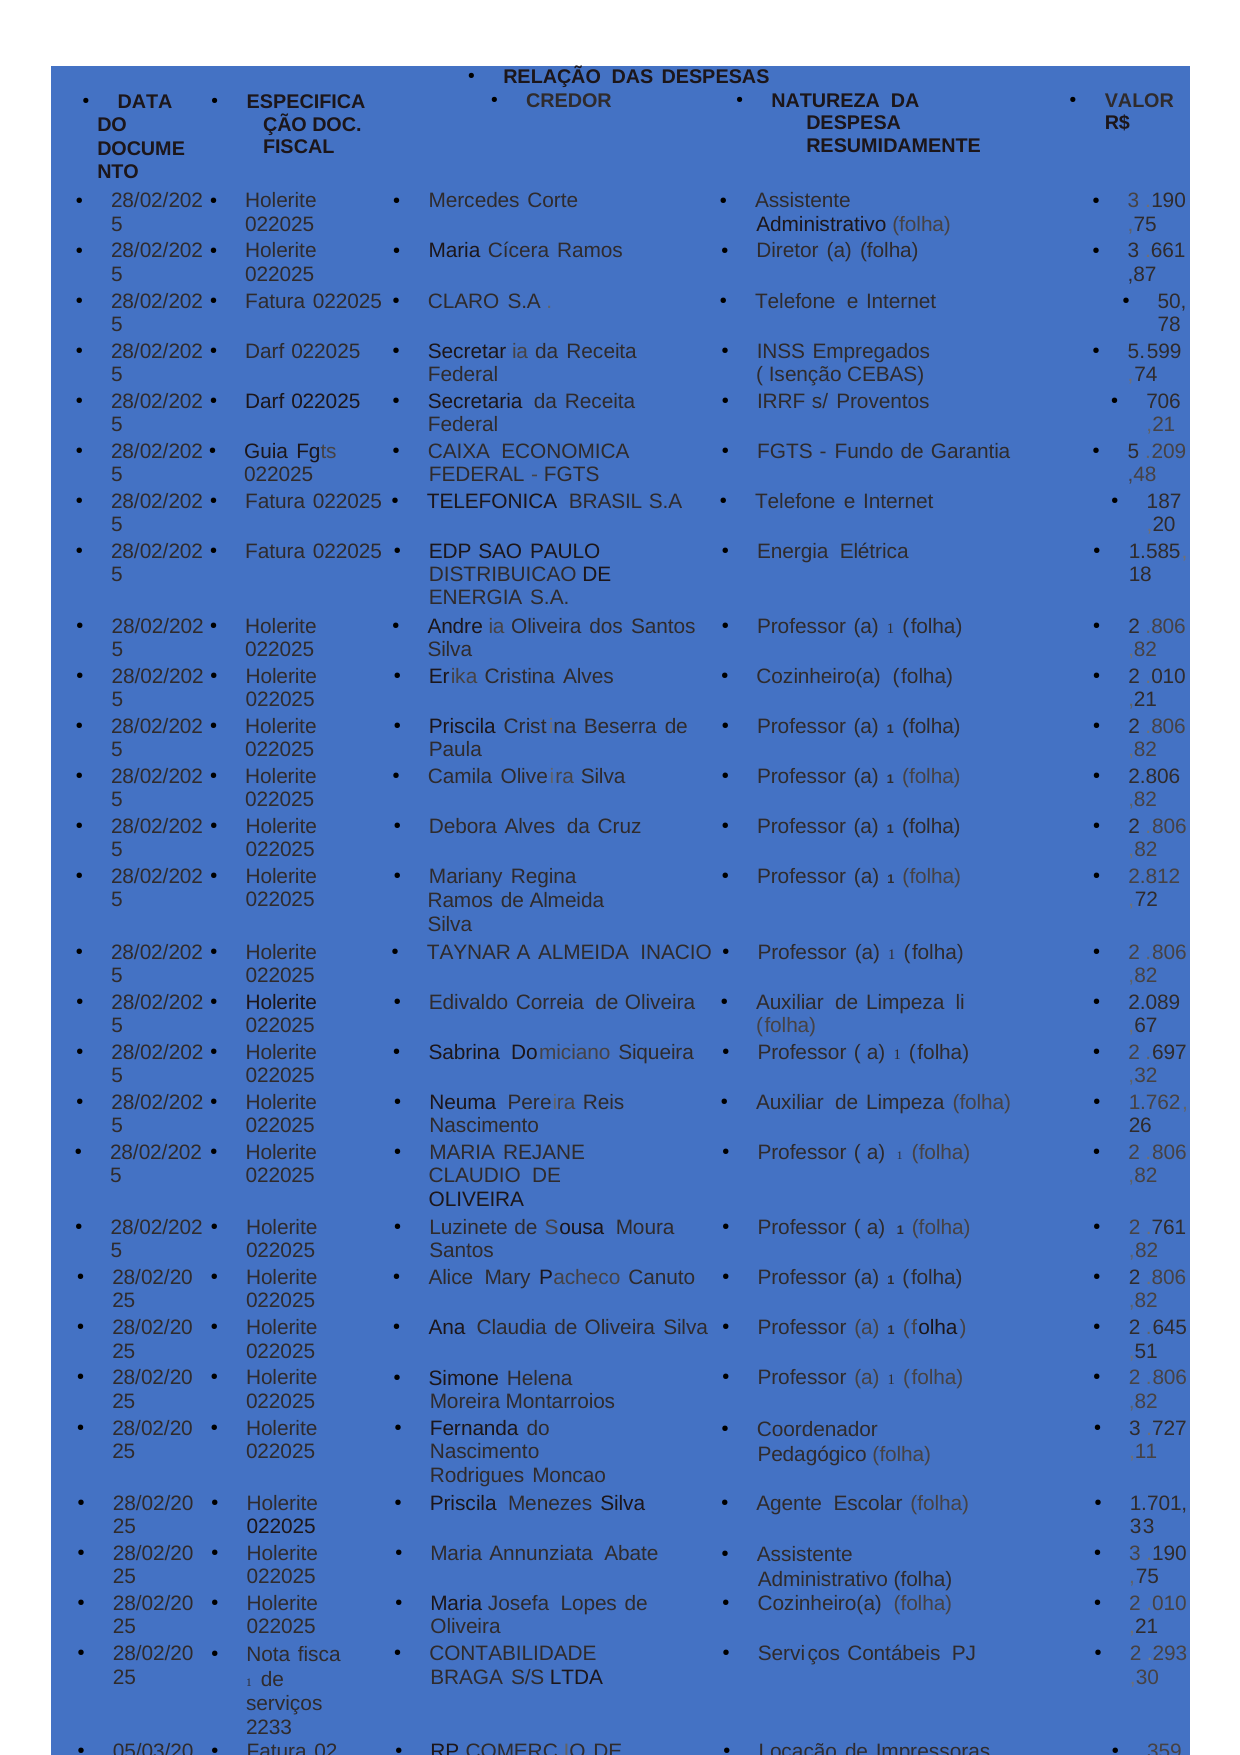

| RELAÇÃO DAS DESPESAS | | | | |
| --- | --- | --- | --- | --- |
| DATA DO DOCUMENTO | ESPECIFICAÇÃO DOC. FISCAL | CREDOR | NATUREZA DA DESPESA RESUMIDAMENTE | VALOR R$ |
| 28/02/2025 | Holerite 022025 | Mercedes Corte | Assistente Administrativo (folha) | 3 .190,75 |
| 28/02/2025 | Holerite 022025 | Maria Cícera Ramos | Diretor (a) (folha) | 3 .661,87 |
| 28/02/2025 | Fatura 022025 | CLARO S.A . | Telefone e Internet | 50,78 |
| 28/02/2025 | Darf 022025 | Secretar ia da Receita Federal | INSS Empregados ( Isenção CEBAS) | 5.599 ,74 |
| 28/02/2025 | Darf 022025 | Secretaria da Receita Federal | IRRF s/ Proventos | 706 ,21 |
| 28/02/2025 | Guia Fgts 022025 | CAIXA ECONOMICA FEDERAL - FGTS | FGTS - Fundo de Garantia | 5 .209,48 |
| 28/02/2025 | Fatura 022025 | TELEFONICA BRASIL S.A | Telefone e Internet | 187 ,20 |
| 28/02/2025 | Fatura 022025 | EDP SAO PAULO DISTRIBUICAO DE ENERGIA S.A. | Energia Elétrica | 1.585,18 |
| 28/02/2025 | Holerite 022025 | Andre ia Oliveira dos Santos Silva | Professor (a) 1 (folha) | 2 .806 ,82 |
| 28/02/2025 | Holerite 022025 | Erika Cristina Alves | Cozinheiro(a) (folha) | 2 .010,21 |
| 28/02/2025 | Holerite 022025 | Priscila Cristina Beserra de Paula | Professor (a) 1 (folha) | 2 .806 ,82 |
| 28/02/2025 | Holerite 022025 | Camila Oliveira Silva | Professor (a) 1 (folha) | 2.806 ,82 |
| 28/02/2025 | Holerite 022025 | Debora Alves da Cruz | Professor (a) 1 (folha) | 2 .806 ,82 |
| 28/02/2025 | Holerite 022025 | Mariany Regina Ramos de Almeida Silva | Professor (a) 1 (folha) | 2.812 ,72 |
| 28/02/2025 | Holerite 022025 | TAYNAR A ALMEIDA INACIO | Professor (a) 1 (folha) | 2 .806 ,82 |
| 28/02/2025 | Holerite 022025 | Edivaldo Correia de Oliveira | Auxiliar de Limpeza li (folha) | 2.089 ,67 |
| 28/02/2025 | Holerite 022025 | Sabrina Domiciano Siqueira | Professor ( a) 1 (folha) | 2 .697 ,32 |
| 28/02/2025 | Holerite 022025 | Neuma Pereira Reis Nascimento | Auxiliar de Limpeza (folha) | 1.762,26 |
| 28/02/2025 | Holerite 022025 | MARIA REJANE CLAUDIO DE OLIVEIRA | Professor ( a) 1 (folha) | 2 .806 ,82 |
| 28/02/2025 | Holerite 022025 | Luzinete de Sousa Moura Santos | Professor ( a) 1 (folha) | 2 .761,82 |
| 28/02/2025 | Holerite 022025 | Alice Mary Pacheco Canuto | Professor (a) 1 (folha) | 2 .806 ,82 |
| 28/02/2025 | Holerite 022025 | Ana Claudia de Oliveira Silva | Professor (a) 1 (folha) | 2 .645 ,51 |
| 28/02/2025 | Holerite 022025 | Simone Helena Moreira Montarroios | Professor (a) 1 (folha) | 2 .806 ,82 |
| 28/02/2025 | Holerite 022025 | Fernanda do Nascimento Rodrigues Moncao | Coordenador Pedagógico (folha) | 3 .727 ,11 |
| 28/02/2025 | Holerite 022025 | Priscila Menezes Silva | Agente Escolar (folha) | 1.701,33 |
| 28/02/2025 | Holerite 022025 | Maria Annunziata Abate | Assistente Administrativo (folha) | 3 .190 ,75 |
| 28/02/2025 | Holerite 022025 | Maria Josefa Lopes de Oliveira | Cozinheiro(a) (folha) | 2 .010,21 |
| 28/02/2025 | Nota fisca 1 de serviços 2233 | CONTABILIDADE BRAGA S/S LTDA | Serviços Contábeis PJ | 2 .293 ,30 |
| 05/03/2025 | Fatura 02 2025 | RP COMERC IO DE COPIADOR AS LTDA -EPP | Locação de Impressoras PJ | 359 ,02 |
| 06/03/2025 | Boleto 032025 | GUARUPASS - ASSOCIACAO DAS CONCESSIONARIAS DE TRANSPORTE URBANO DE PASSAGEIROS DE GUARULHOS E REGIAO | Auxilio/Vale Transporte | 229 ,90 |
D:ón 1117